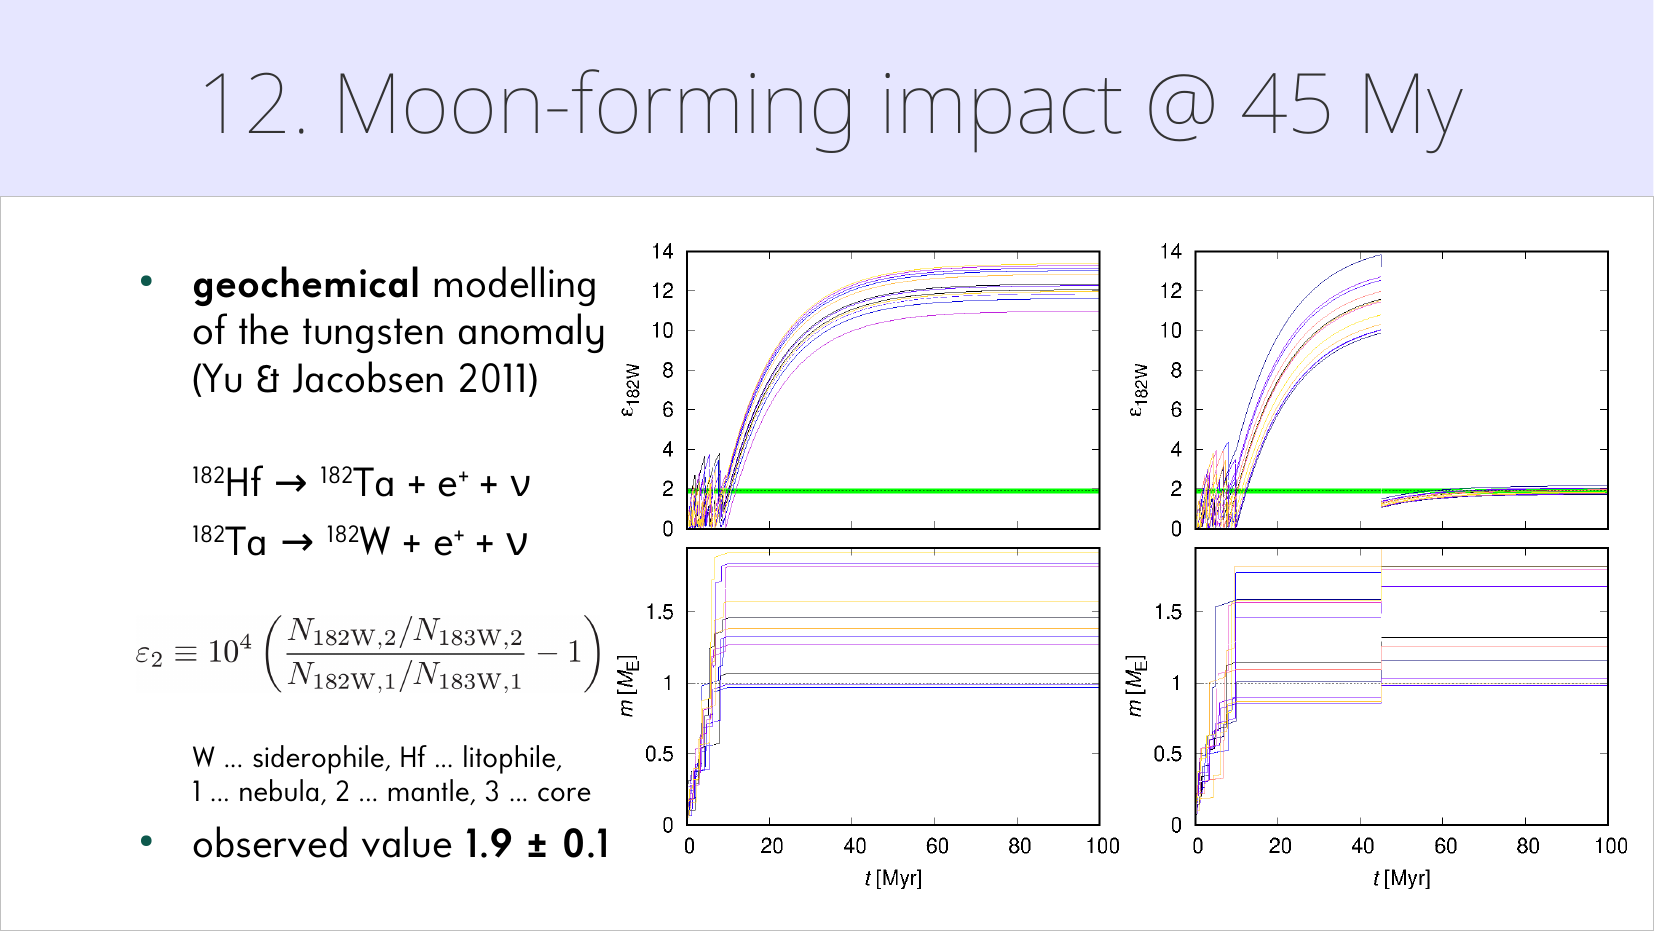

# 12. Moon-forming impact @ 45 My
geochemical modelling of the tungsten anomaly (Yu & Jacobsen 2011)
182Hf → 182Ta + e+ + ν
182Ta → 182W + e+ + ν
W ... siderophile, Hf ... litophile, 1 ... nebula, 2 ... mantle, 3 ... core
observed value 1.9 ± 0.1